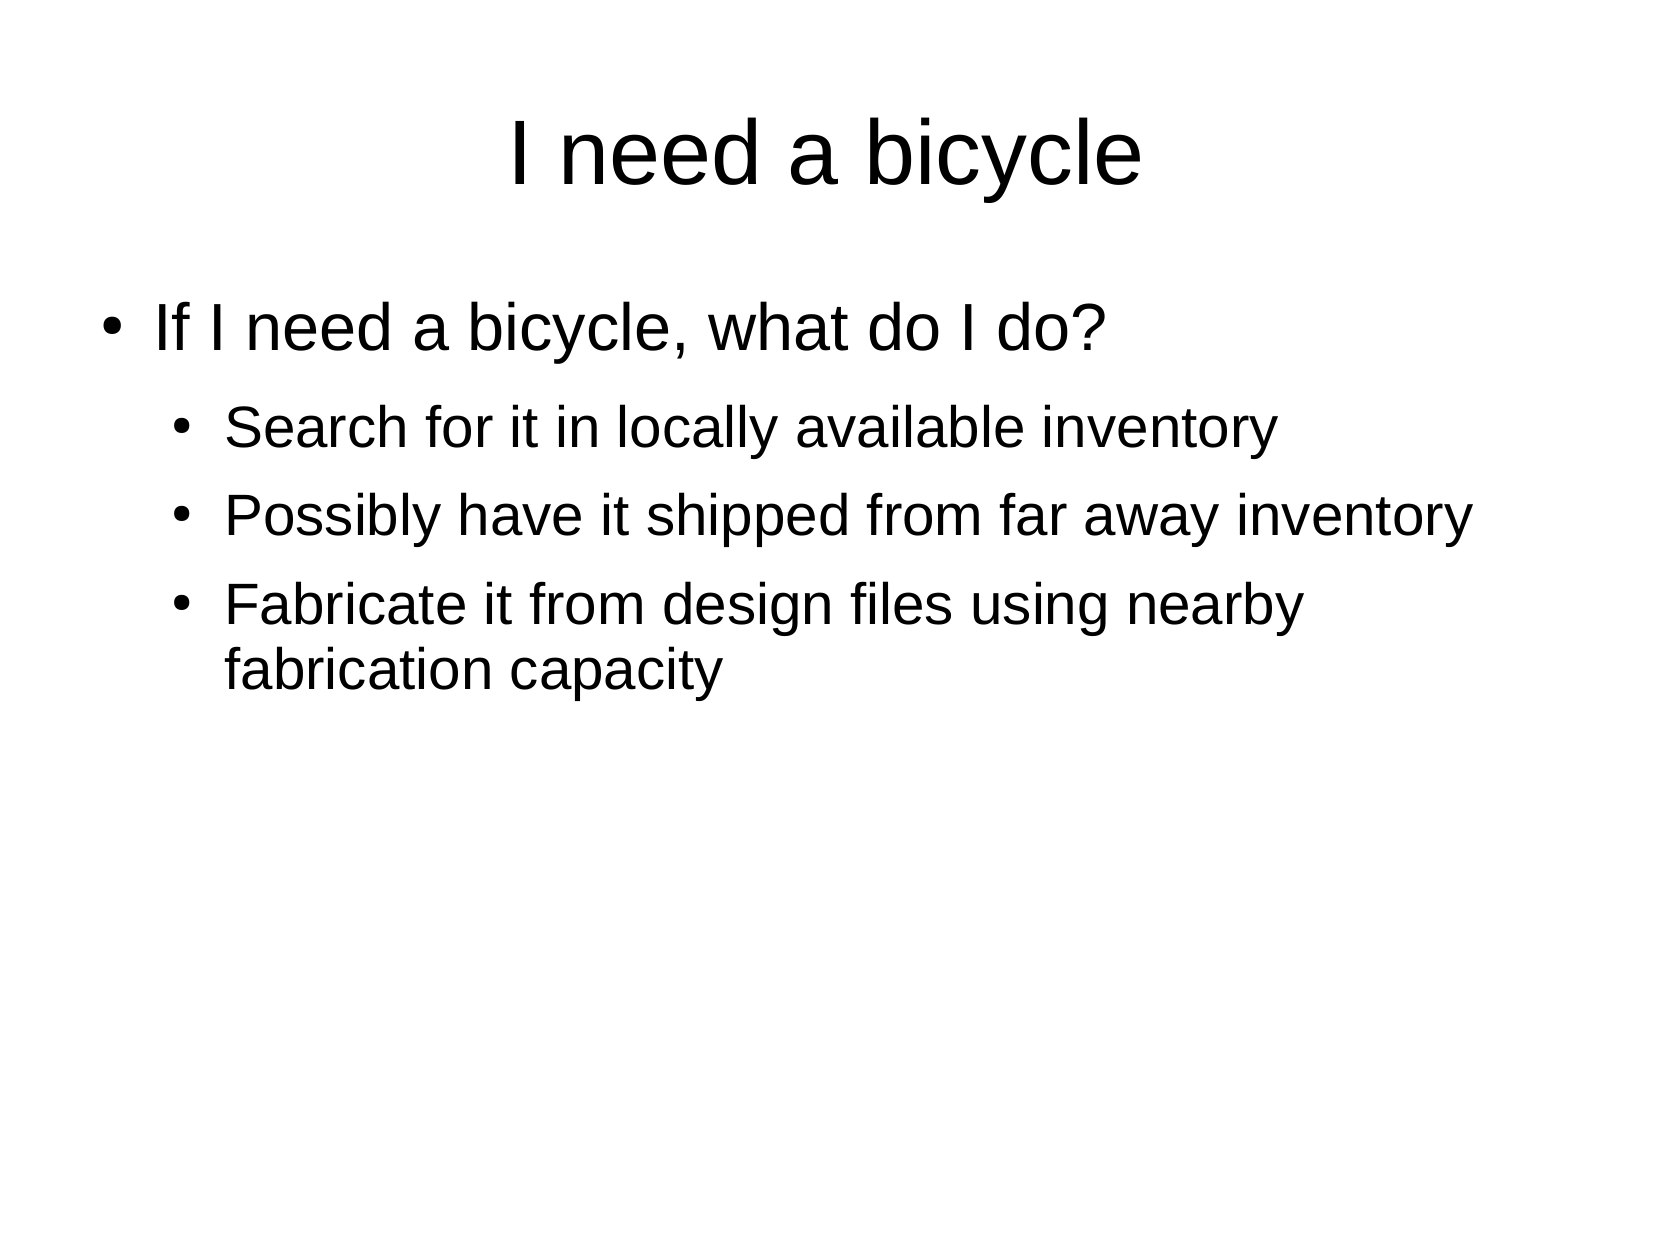

# I need a bicycle
If I need a bicycle, what do I do?
Search for it in locally available inventory
Possibly have it shipped from far away inventory
Fabricate it from design files using nearby fabrication capacity